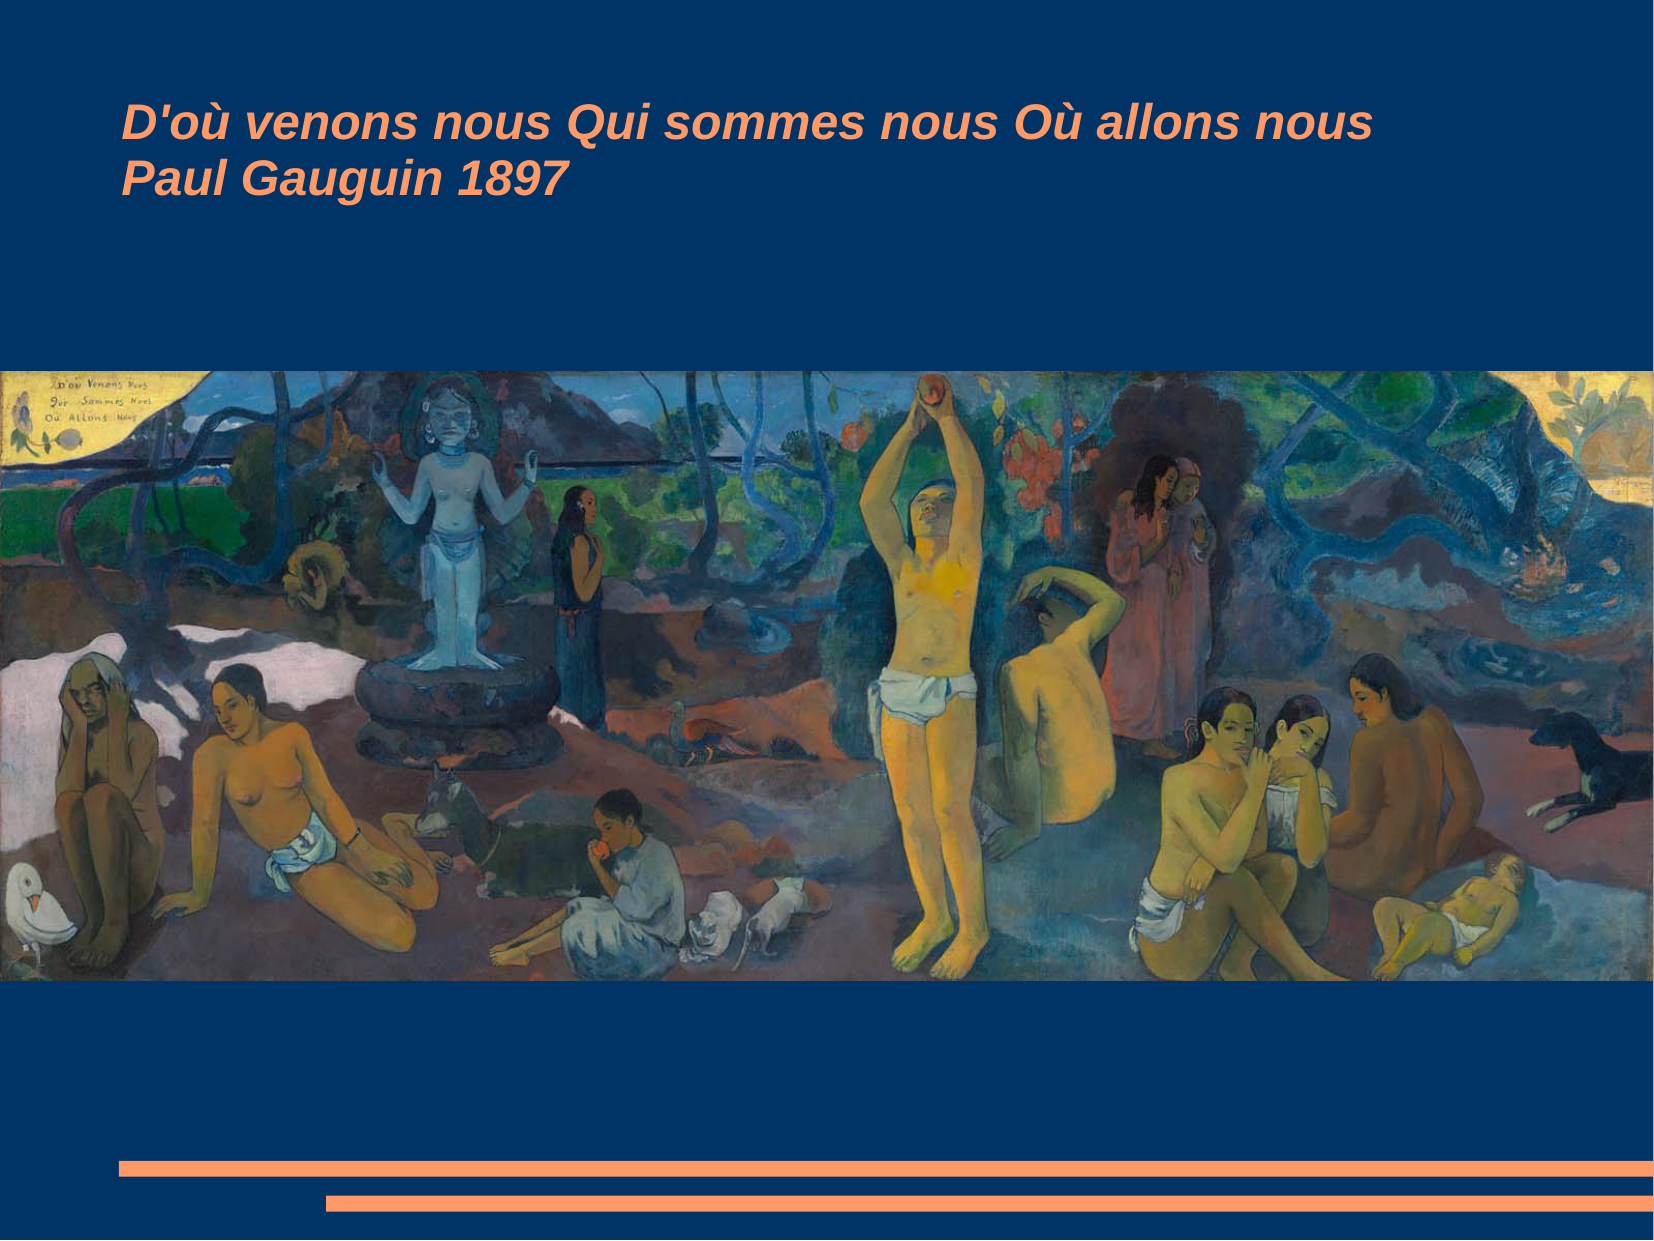

# D'où venons nous Qui sommes nous Où allons nous Paul Gauguin 1897